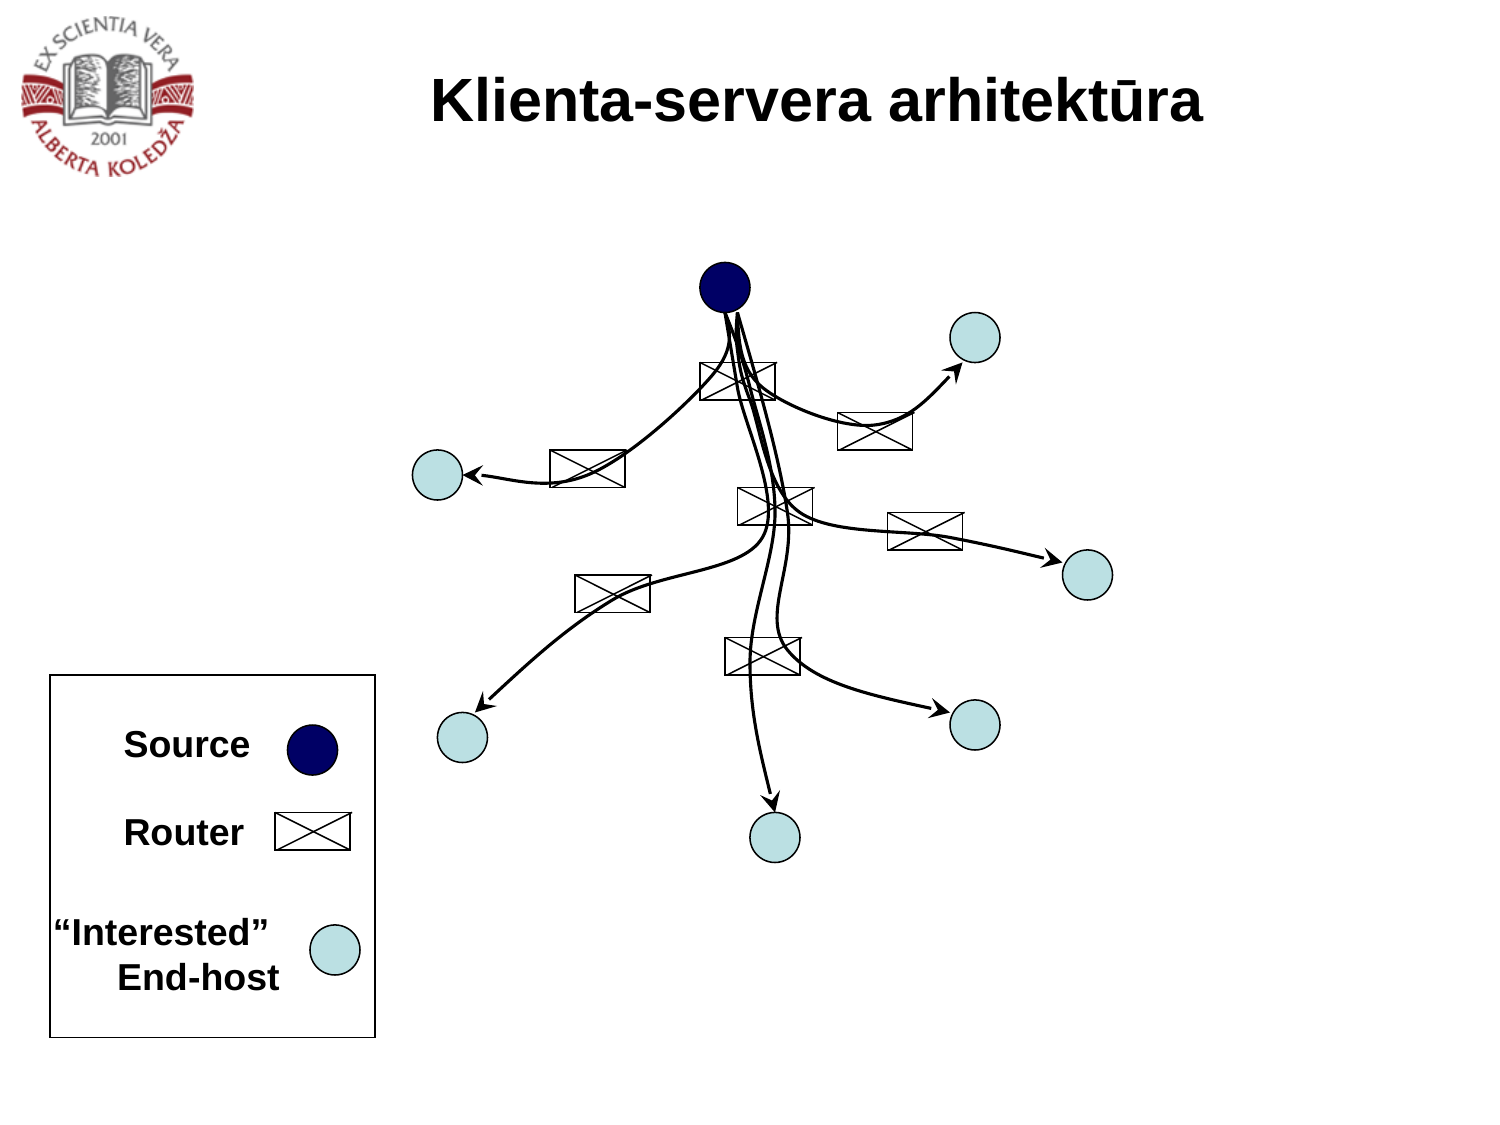

# Klienta-servera arhitektūra
Source
Router
“Interested”
 End-host